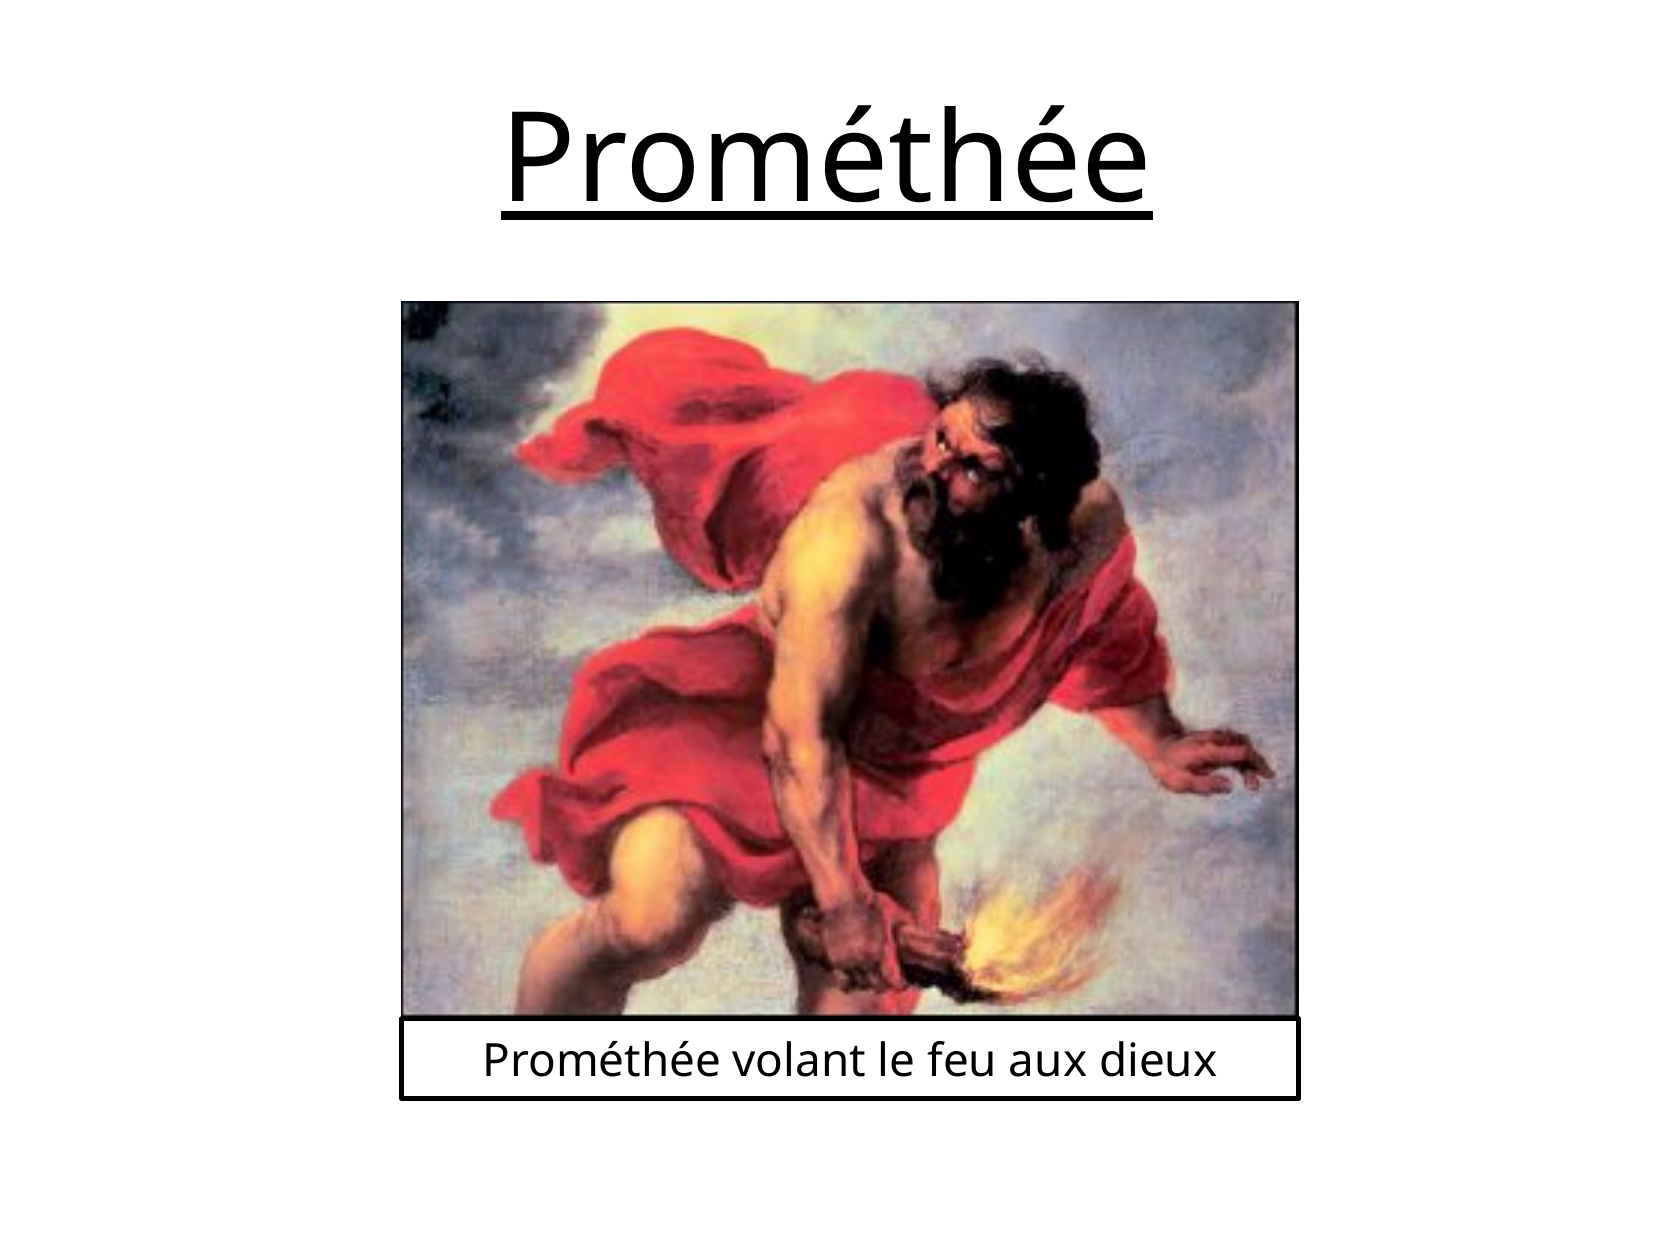

# Prométhée
Prométhée volant le feu aux dieux